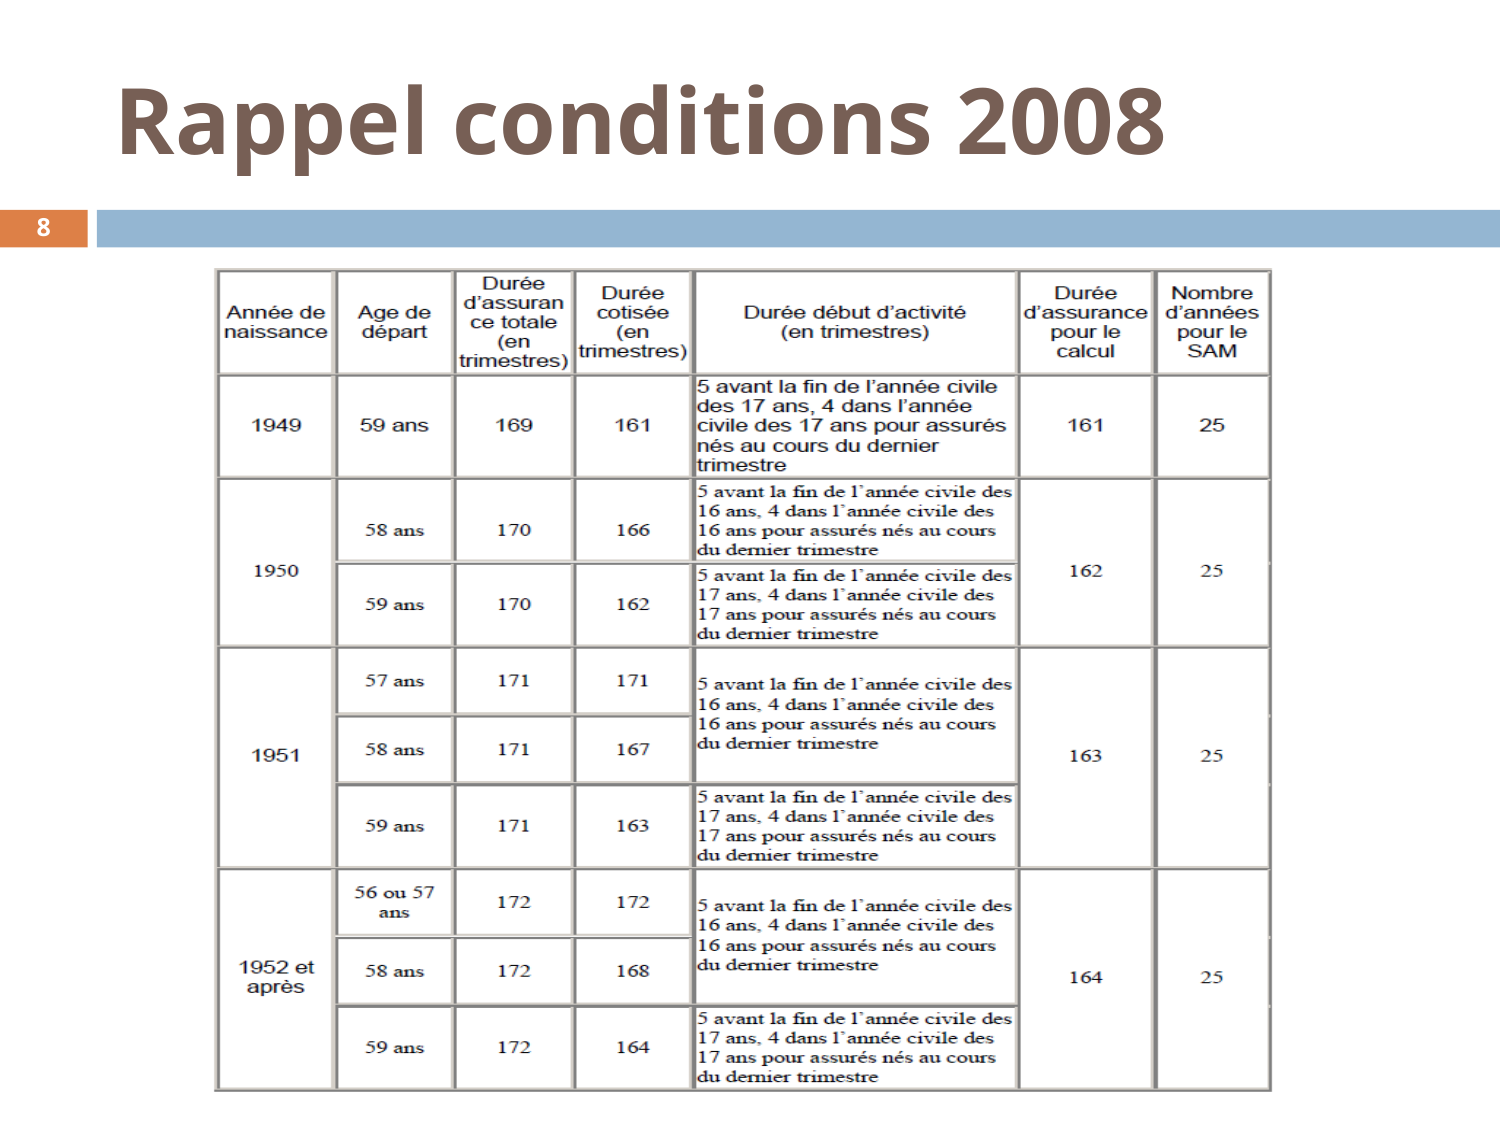

# Rappel conditions 2008
Retraites : Réforme 2010